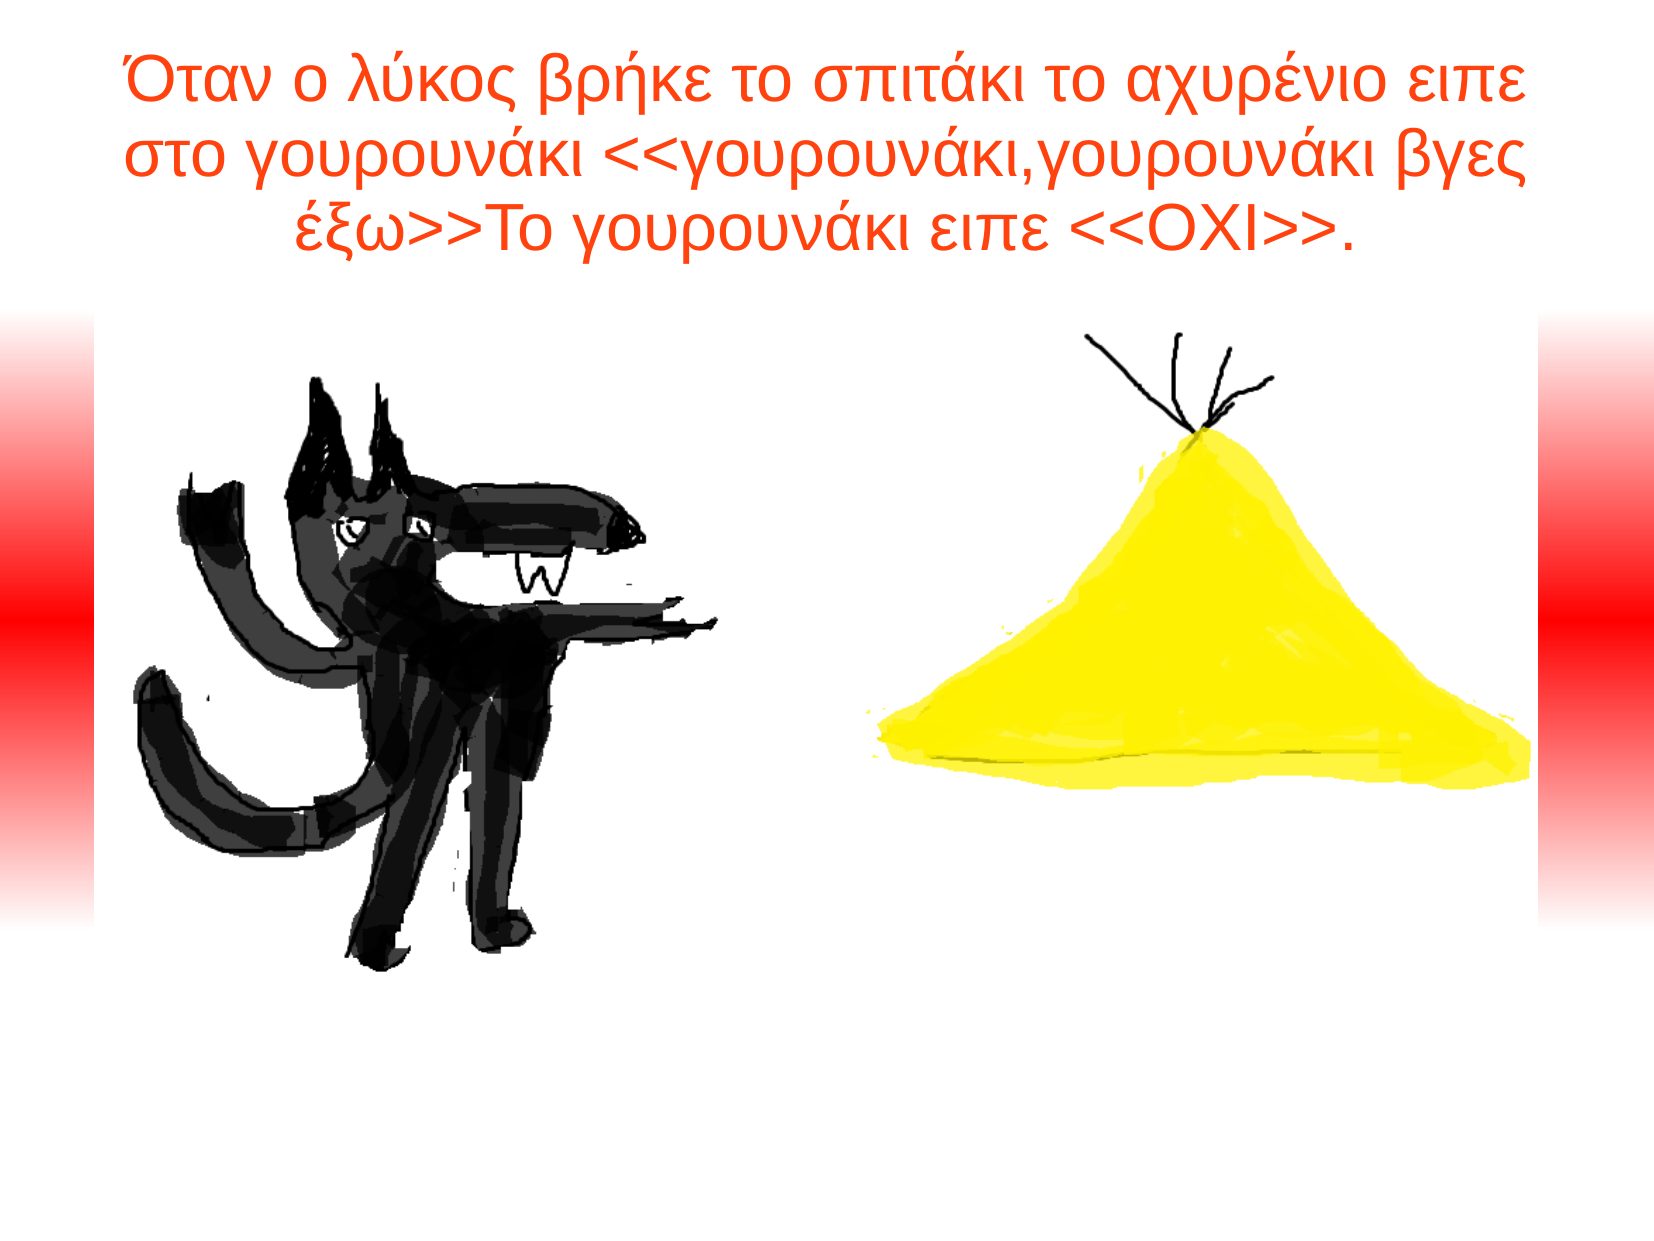

# Όταν ο λύκος βρήκε το σπιτάκι το αχυρένιο ειπε στο γουρουνάκι <<γουρουνάκι,γουρουνάκι βγες έξω>>Το γουρουνάκι ειπε <<ΟΧΙ>>.